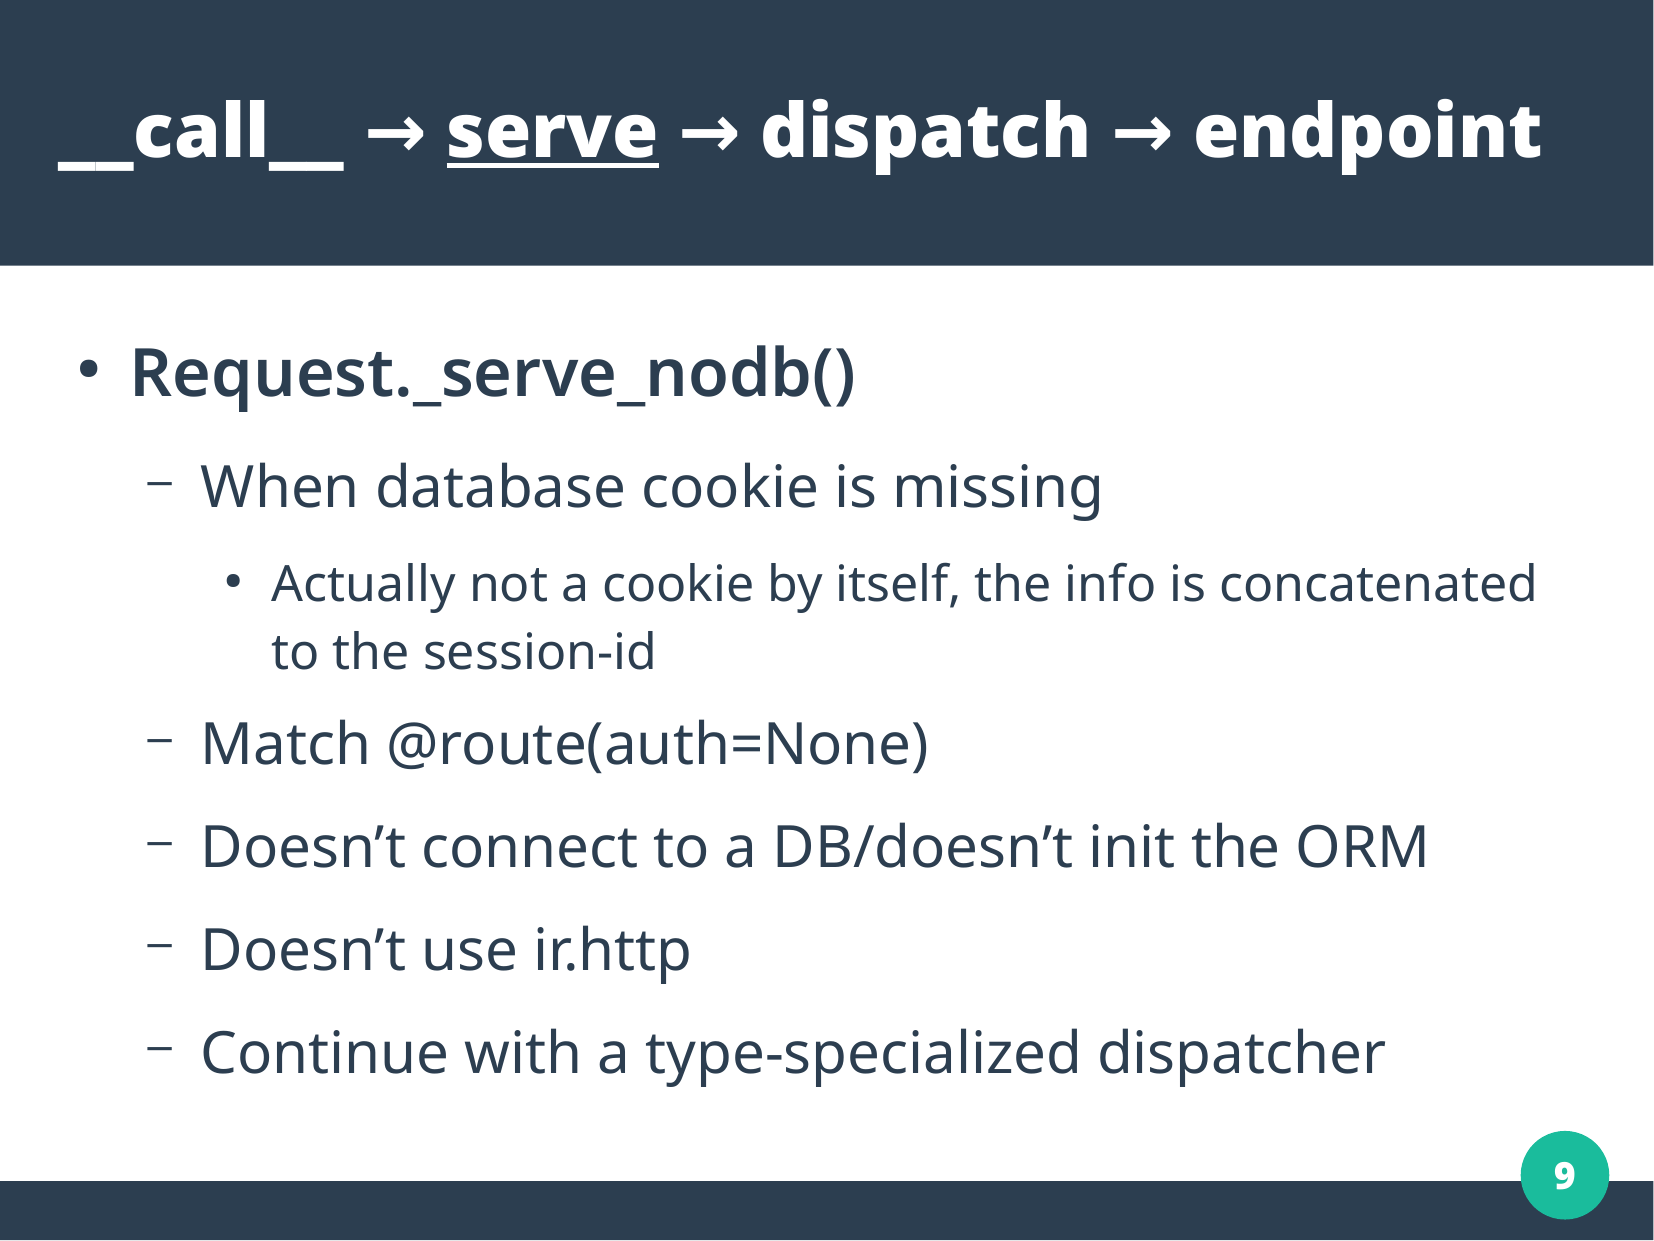

# __call__ → serve → dispatch → endpoint
Request._serve_nodb()
When database cookie is missing
Actually not a cookie by itself, the info is concatenated to the session-id
Match @route(auth=None)
Doesn’t connect to a DB/doesn’t init the ORM
Doesn’t use ir.http
Continue with a type-specialized dispatcher
9